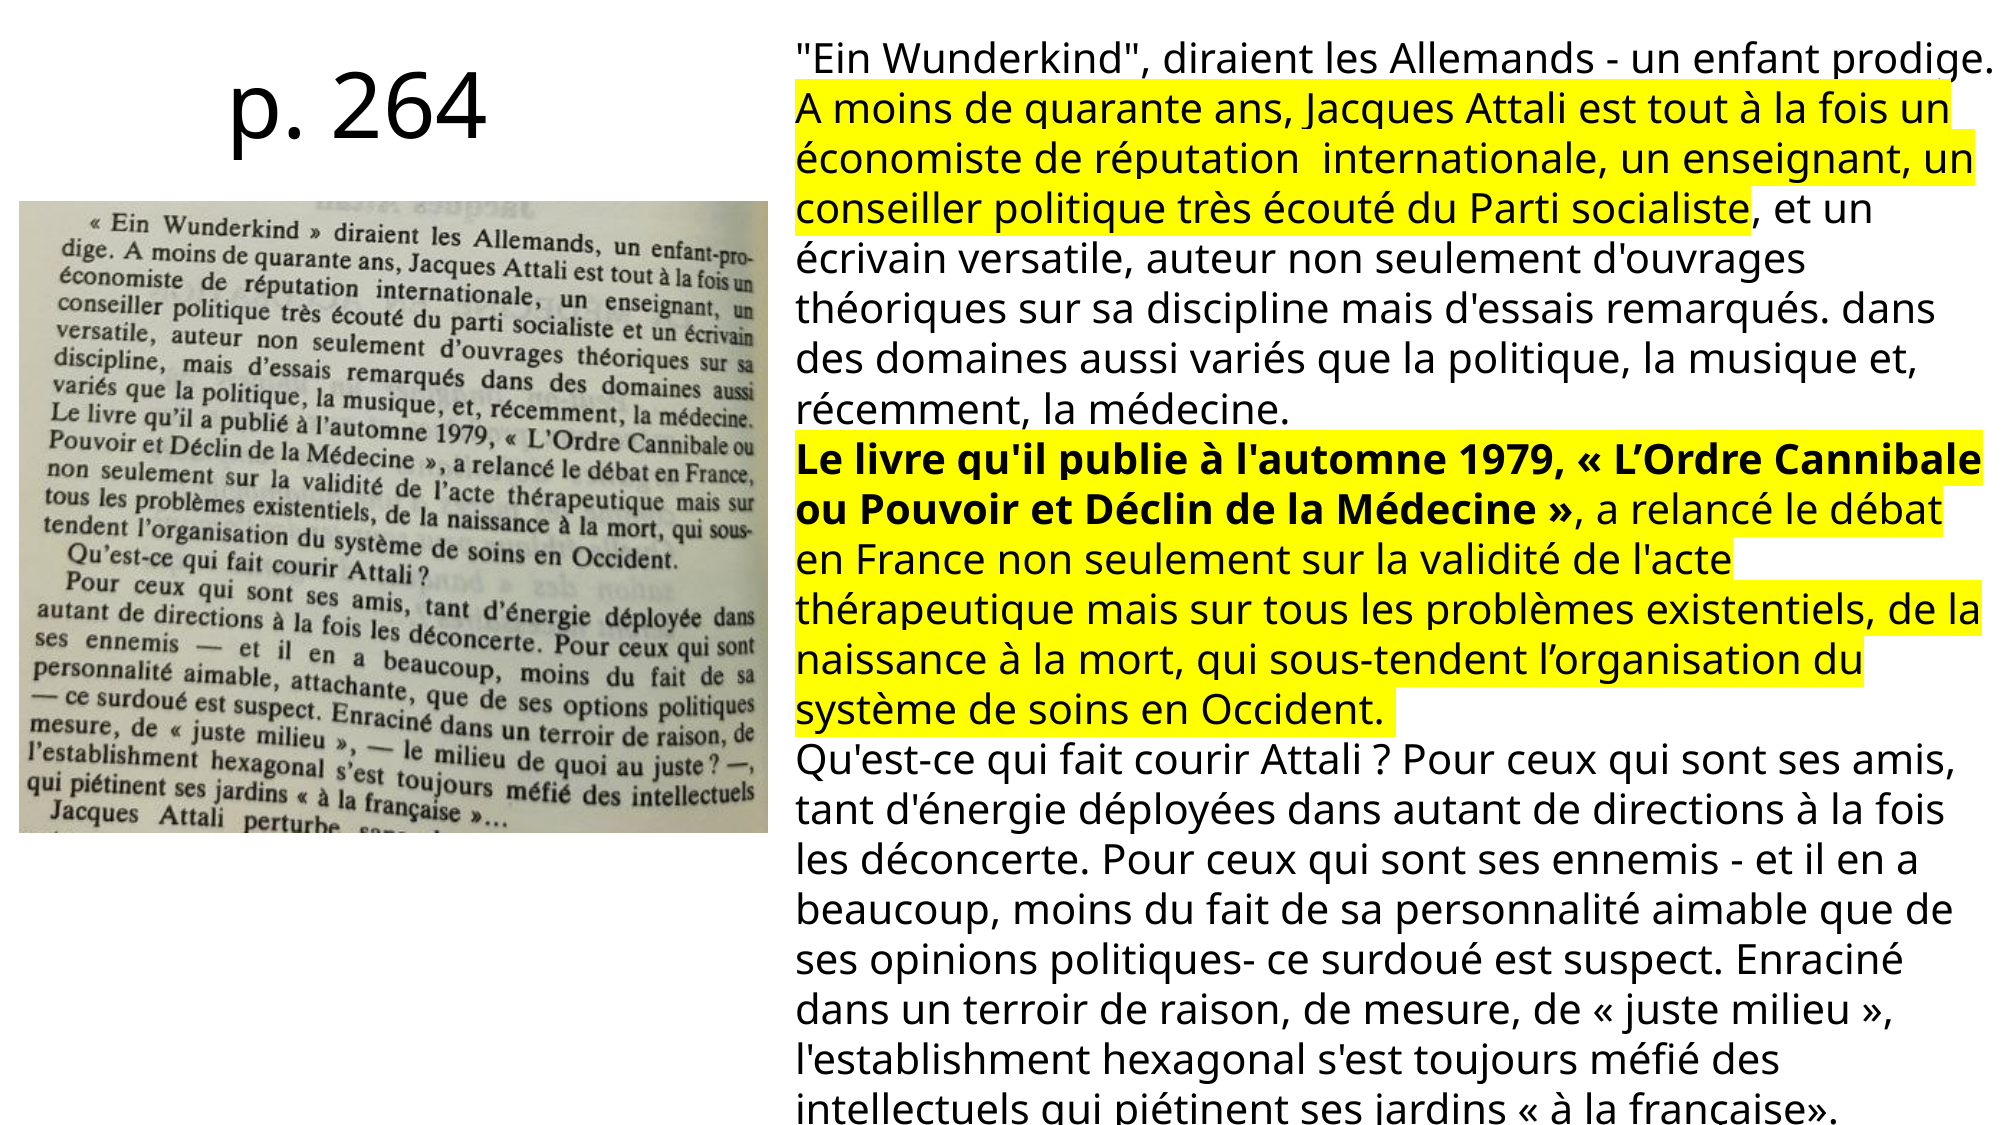

# p. 264
"Ein Wunderkind", diraient les Allemands - un enfant prodige.
A moins de quarante ans, Jacques Attali est tout à la fois un économiste de réputation internationale, un enseignant, un conseiller politique très écouté du Parti socialiste, et un écrivain versatile, auteur non seulement d'ouvrages théoriques sur sa discipline mais d'essais remarqués. dans des domaines aussi variés que la politique, la musique et, récemment, la médecine.
Le livre qu'il publie à l'automne 1979, « L’Ordre Cannibale ou Pouvoir et Déclin de la Médecine », a relancé le débat en France non seulement sur la validité de l'acte thérapeutique mais sur tous les problèmes existentiels, de la naissance à la mort, qui sous-tendent l’organisation du système de soins en Occident.
Qu'est-ce qui fait courir Attali ? Pour ceux qui sont ses amis, tant d'énergie déployées dans autant de directions à la fois les déconcerte. Pour ceux qui sont ses ennemis - et il en a beaucoup, moins du fait de sa personnalité aimable que de ses opinions politiques- ce surdoué est suspect. Enraciné dans un terroir de raison, de mesure, de « juste milieu », l'establishment hexagonal s'est toujours méfié des intellectuels qui piétinent ses jardins « à la française».